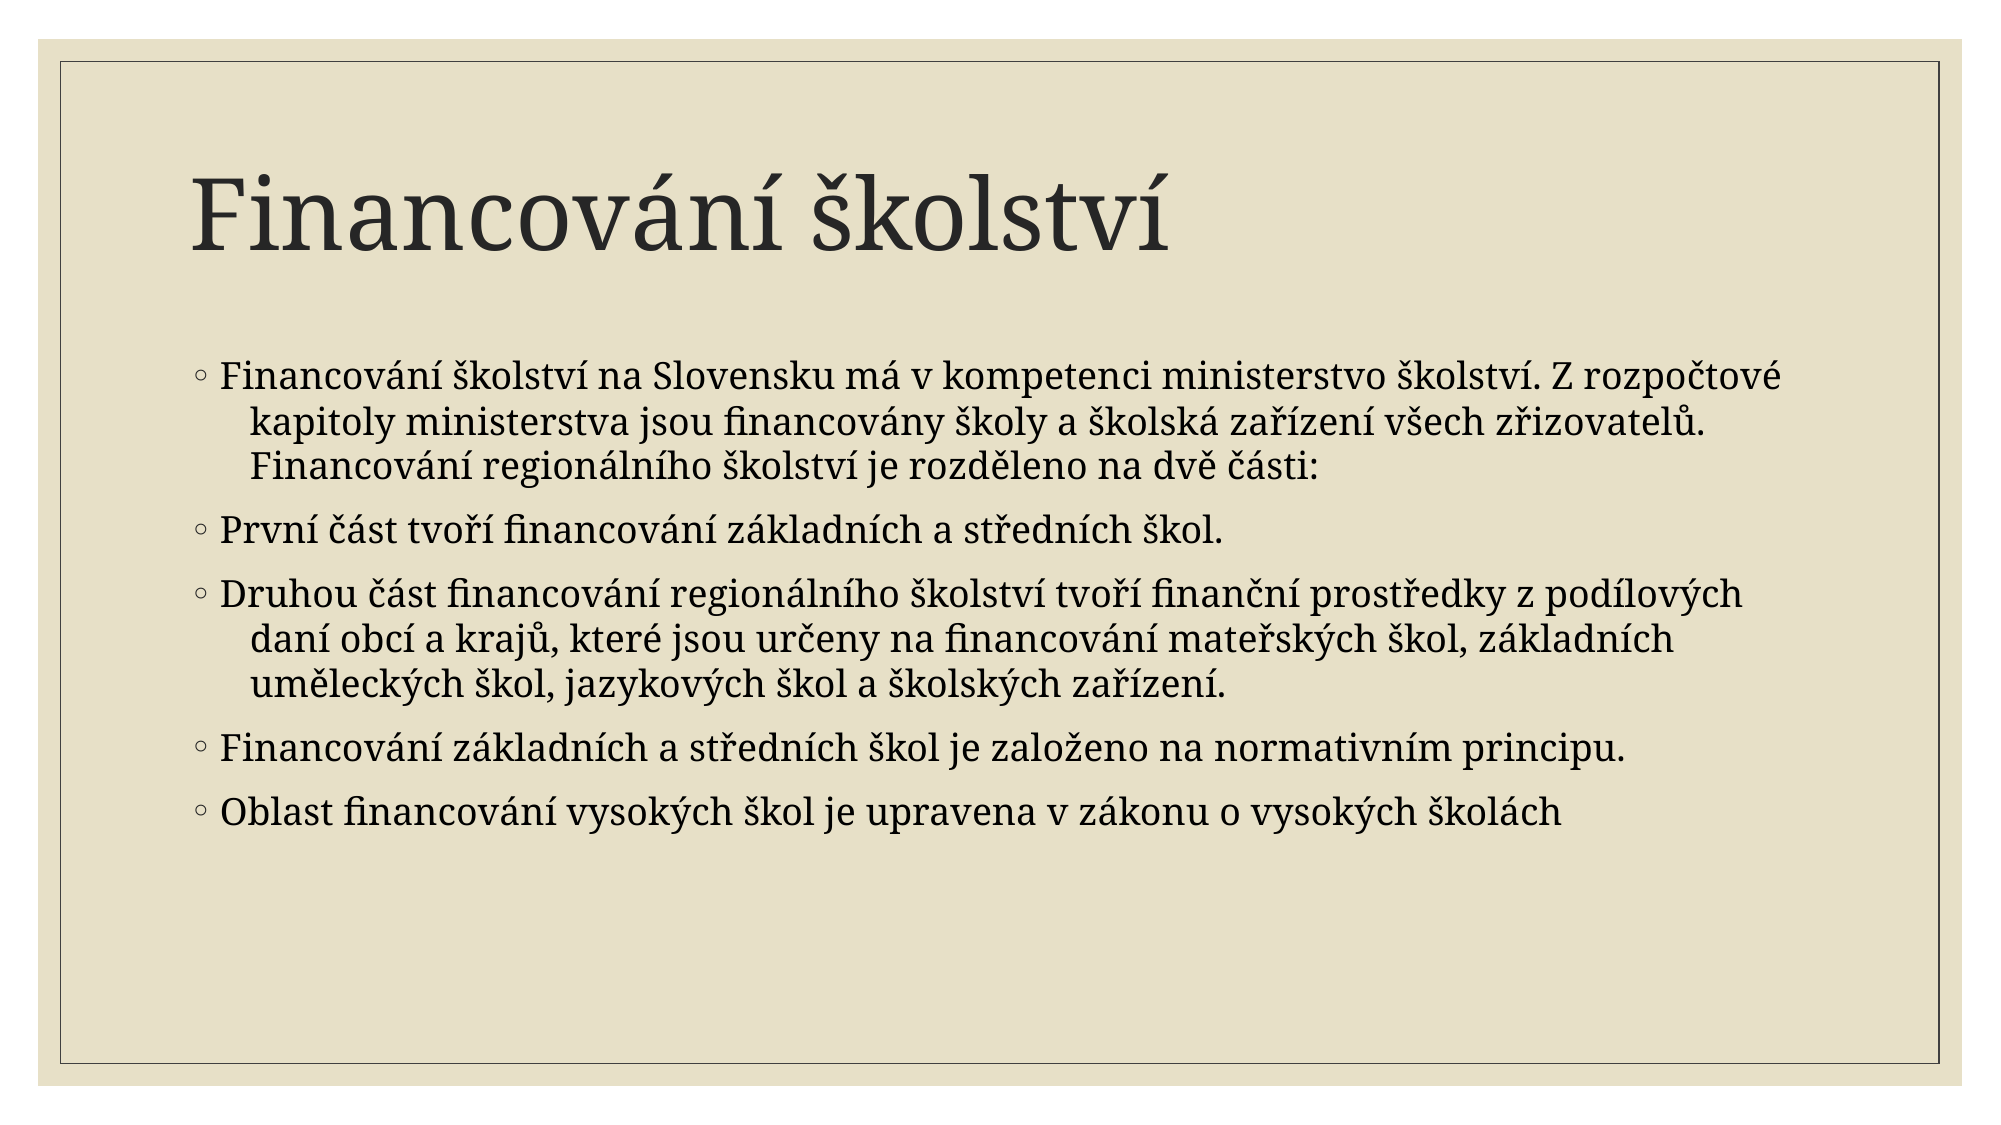

# Financování školství
Financování školství na Slovensku má v kompetenci ministerstvo školství. Z rozpočtové kapitoly ministerstva jsou financovány školy a školská zařízení všech zřizovatelů. Financování regionálního školství je rozděleno na dvě části:
První část tvoří financování základních a středních škol.
Druhou část financování regionálního školství tvoří finanční prostředky z podílových daní obcí a krajů, které jsou určeny na financování mateřských škol, základních uměleckých škol, jazykových škol a školských zařízení.
Financování základních a středních škol je založeno na normativním principu.
Oblast financování vysokých škol je upravena v zákonu o vysokých školách